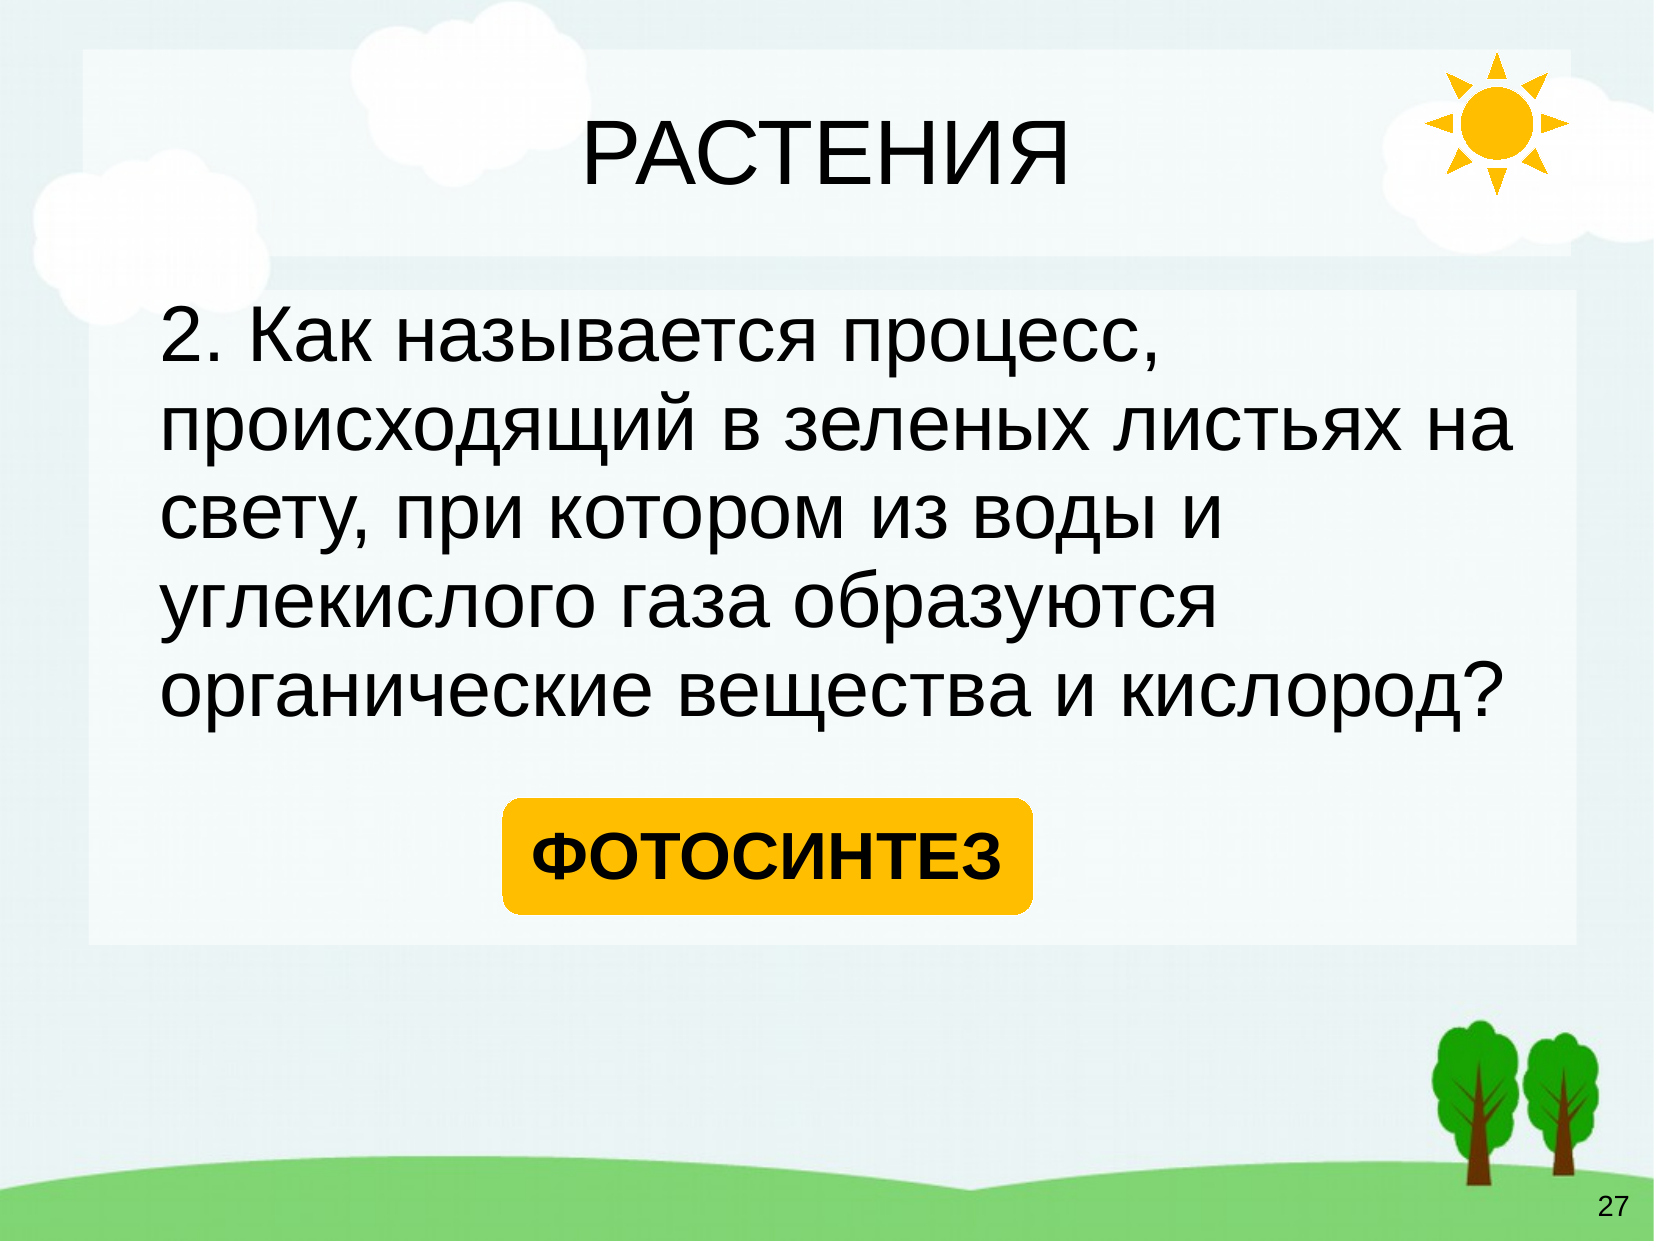

# РАСТЕНИЯ
2. Как называется процесс, происходящий в зеленых листьях на свету, при котором из воды и углекислого газа образуются органические вещества и кислород?
ФОТОСИНТЕЗ
27